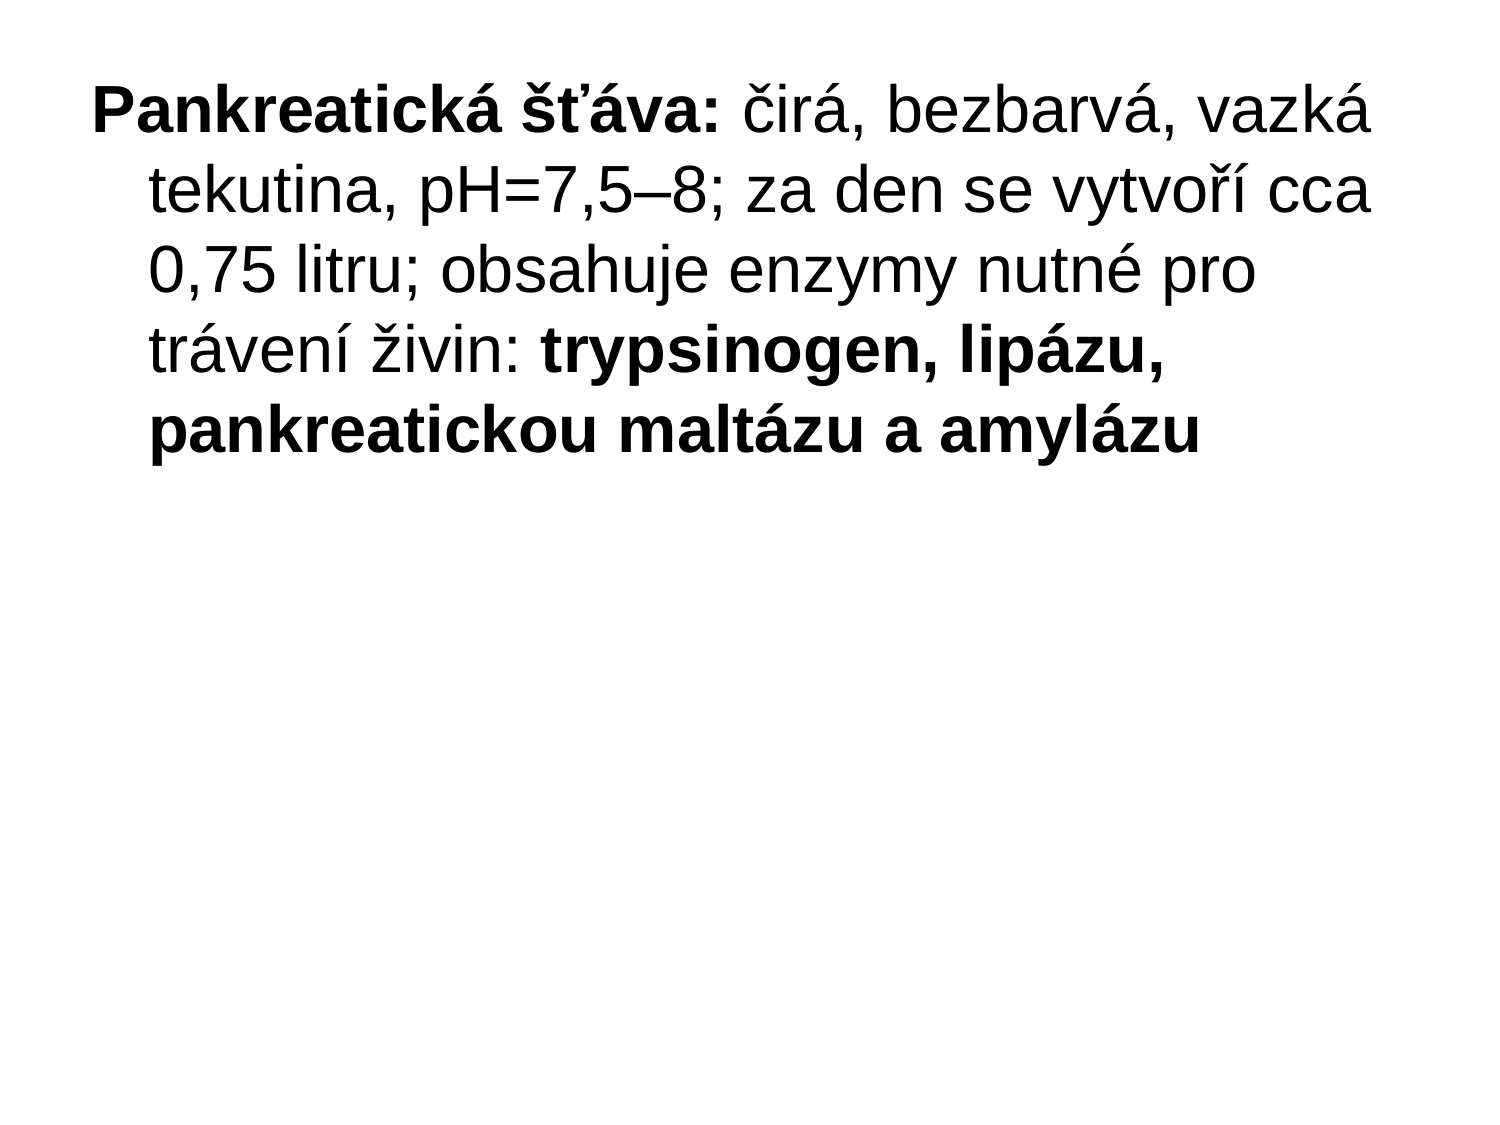

# Pankreatická šťáva: čirá, bezbarvá, vazká tekutina, pH=7,5–8; za den se vytvoří cca 0,75 litru; obsahuje enzymy nutné pro trávení živin: trypsinogen, lipázu, pankreatickou maltázu a amylázu